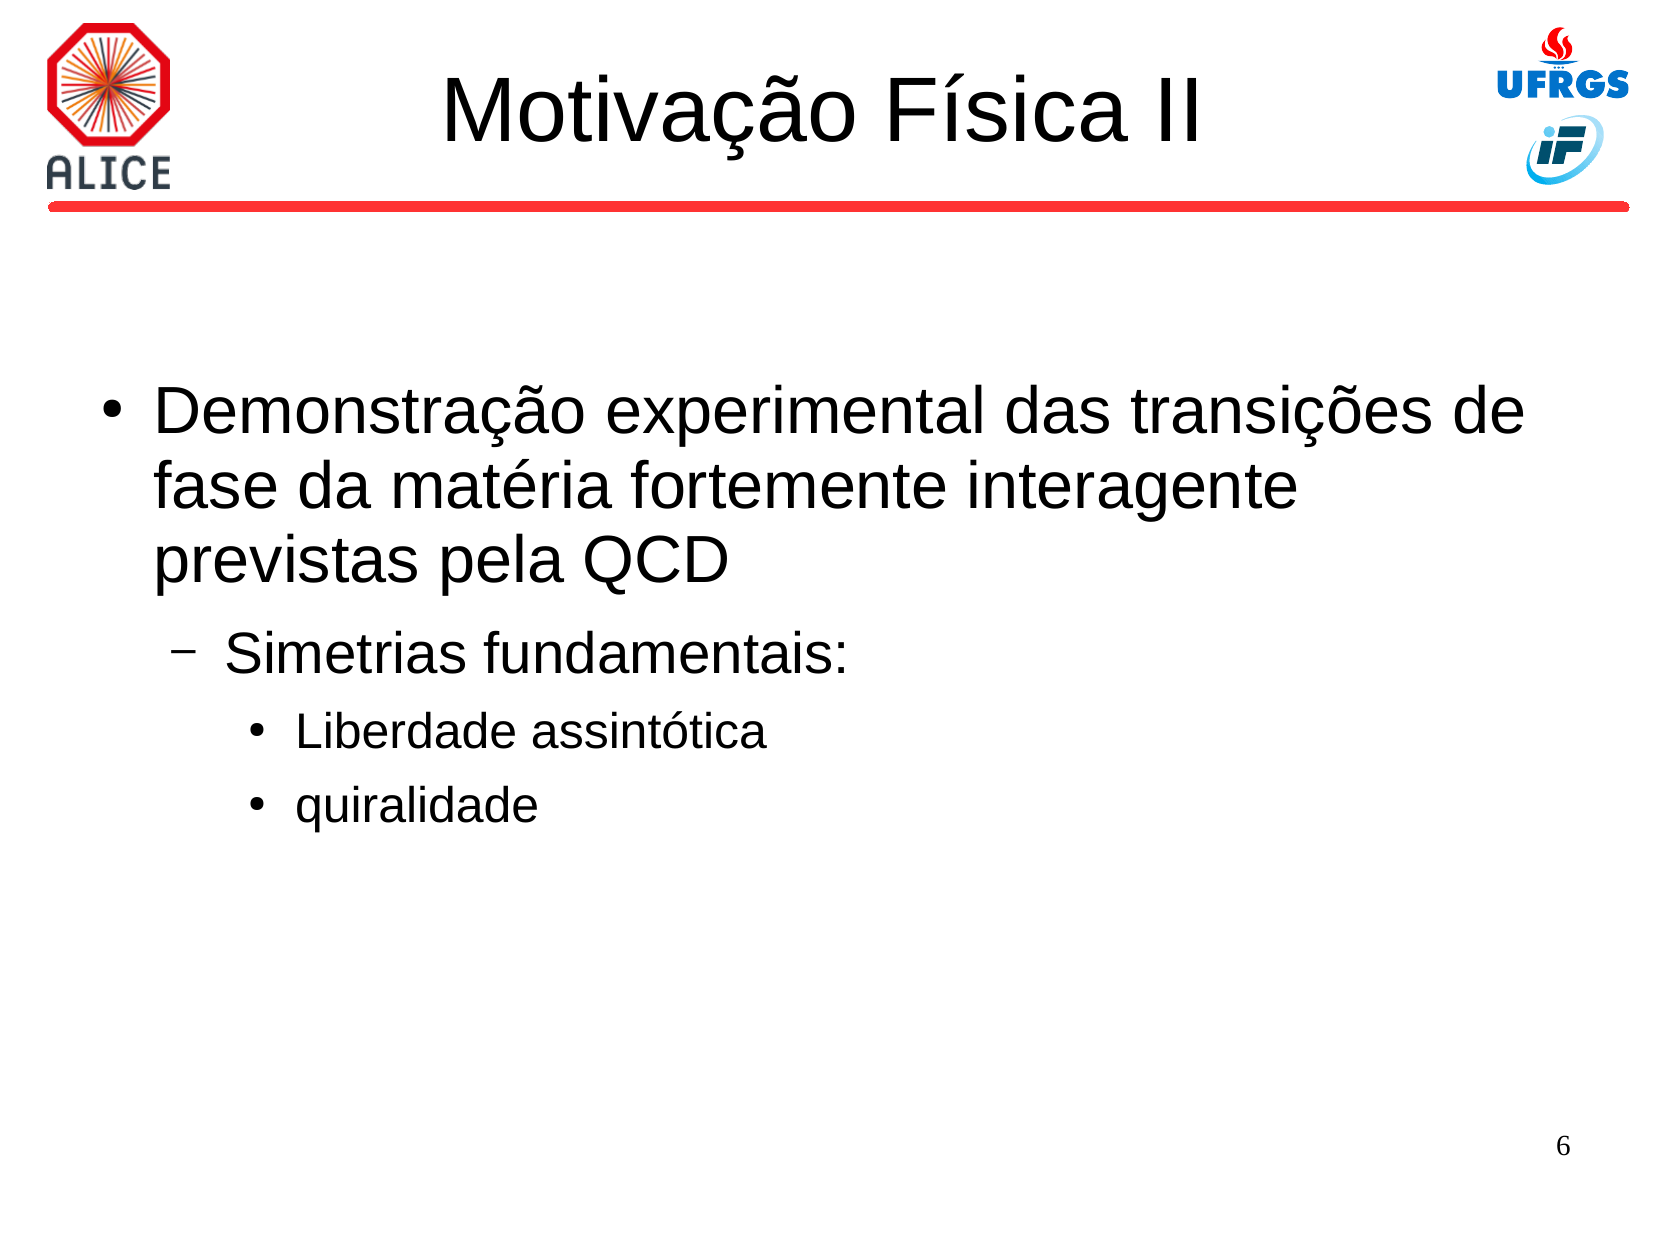

Motivação Física II
# Demonstração experimental das transições de fase da matéria fortemente interagente previstas pela QCD
Simetrias fundamentais:
Liberdade assintótica
quiralidade
6